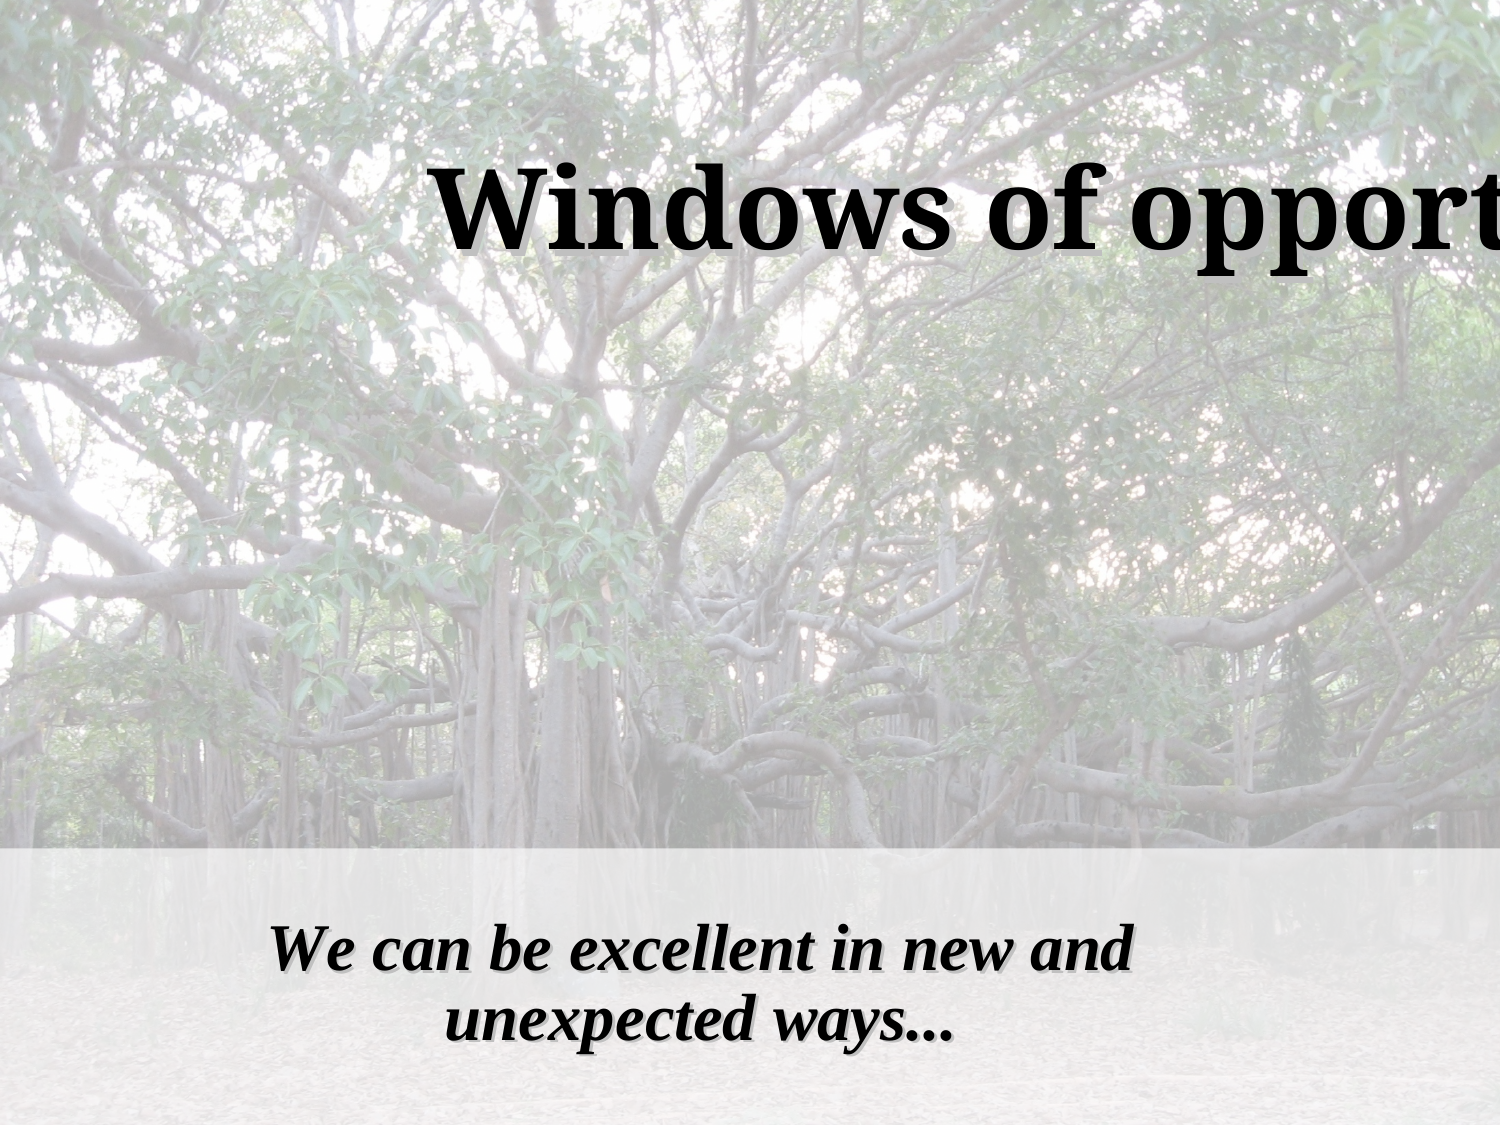

`
Windows of opportunity
We can be excellent in new and unexpected ways...